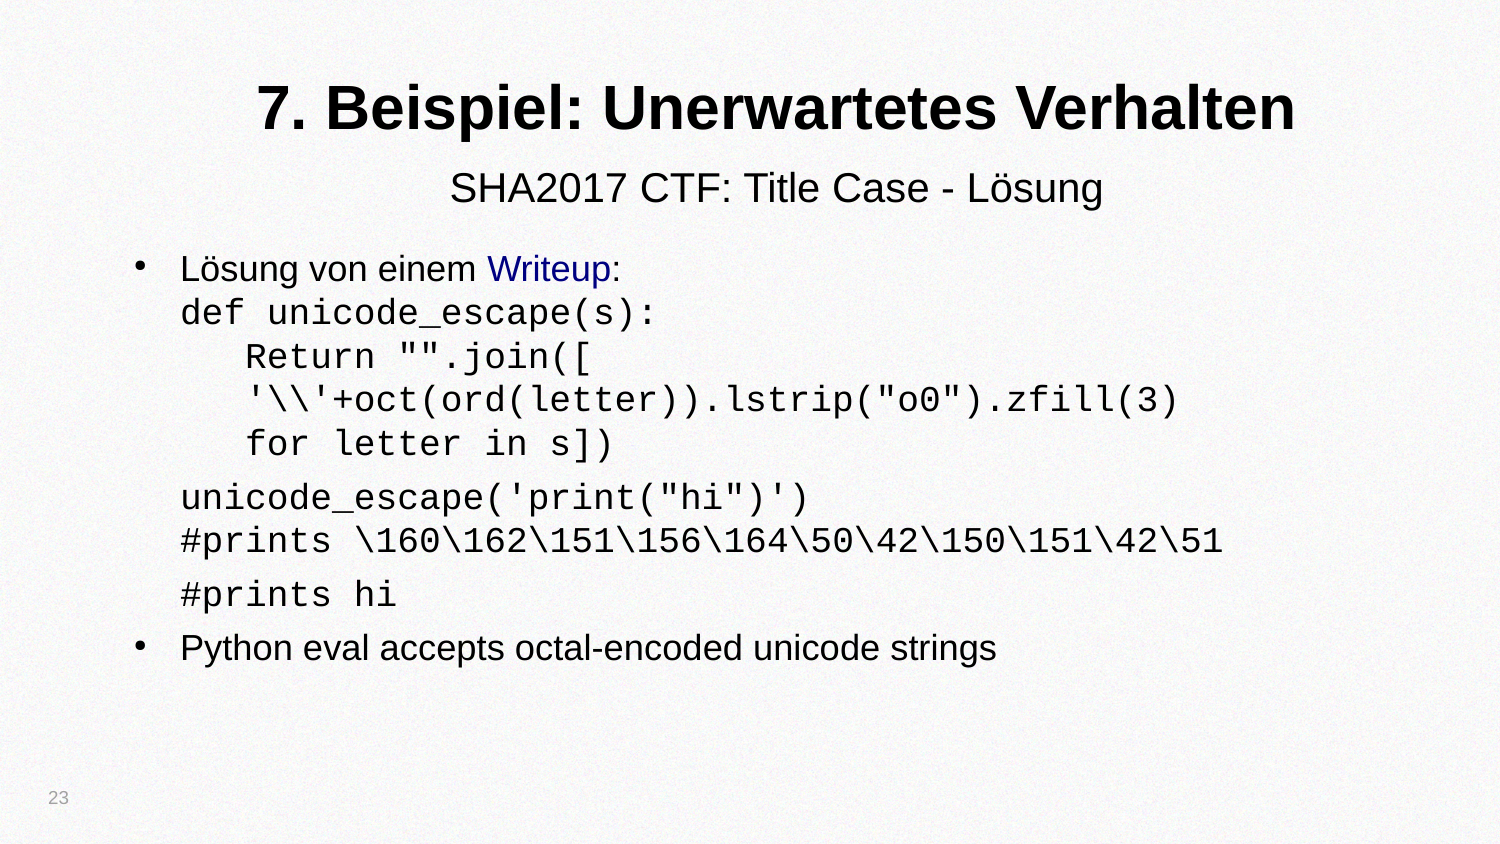

7. Beispiel: Unerwartetes Verhalten
SHA2017 CTF: Title Case - Lösung
# Lösung von einem Writeup: def unicode_escape(s): Return "".join([ '\\'+oct(ord(letter)).lstrip("o0").zfill(3) for letter in s])
unicode_escape('print("hi")')
#prints \160\162\151\156\164\50\42\150\151\42\51
#prints hi
Python eval accepts octal-encoded unicode strings